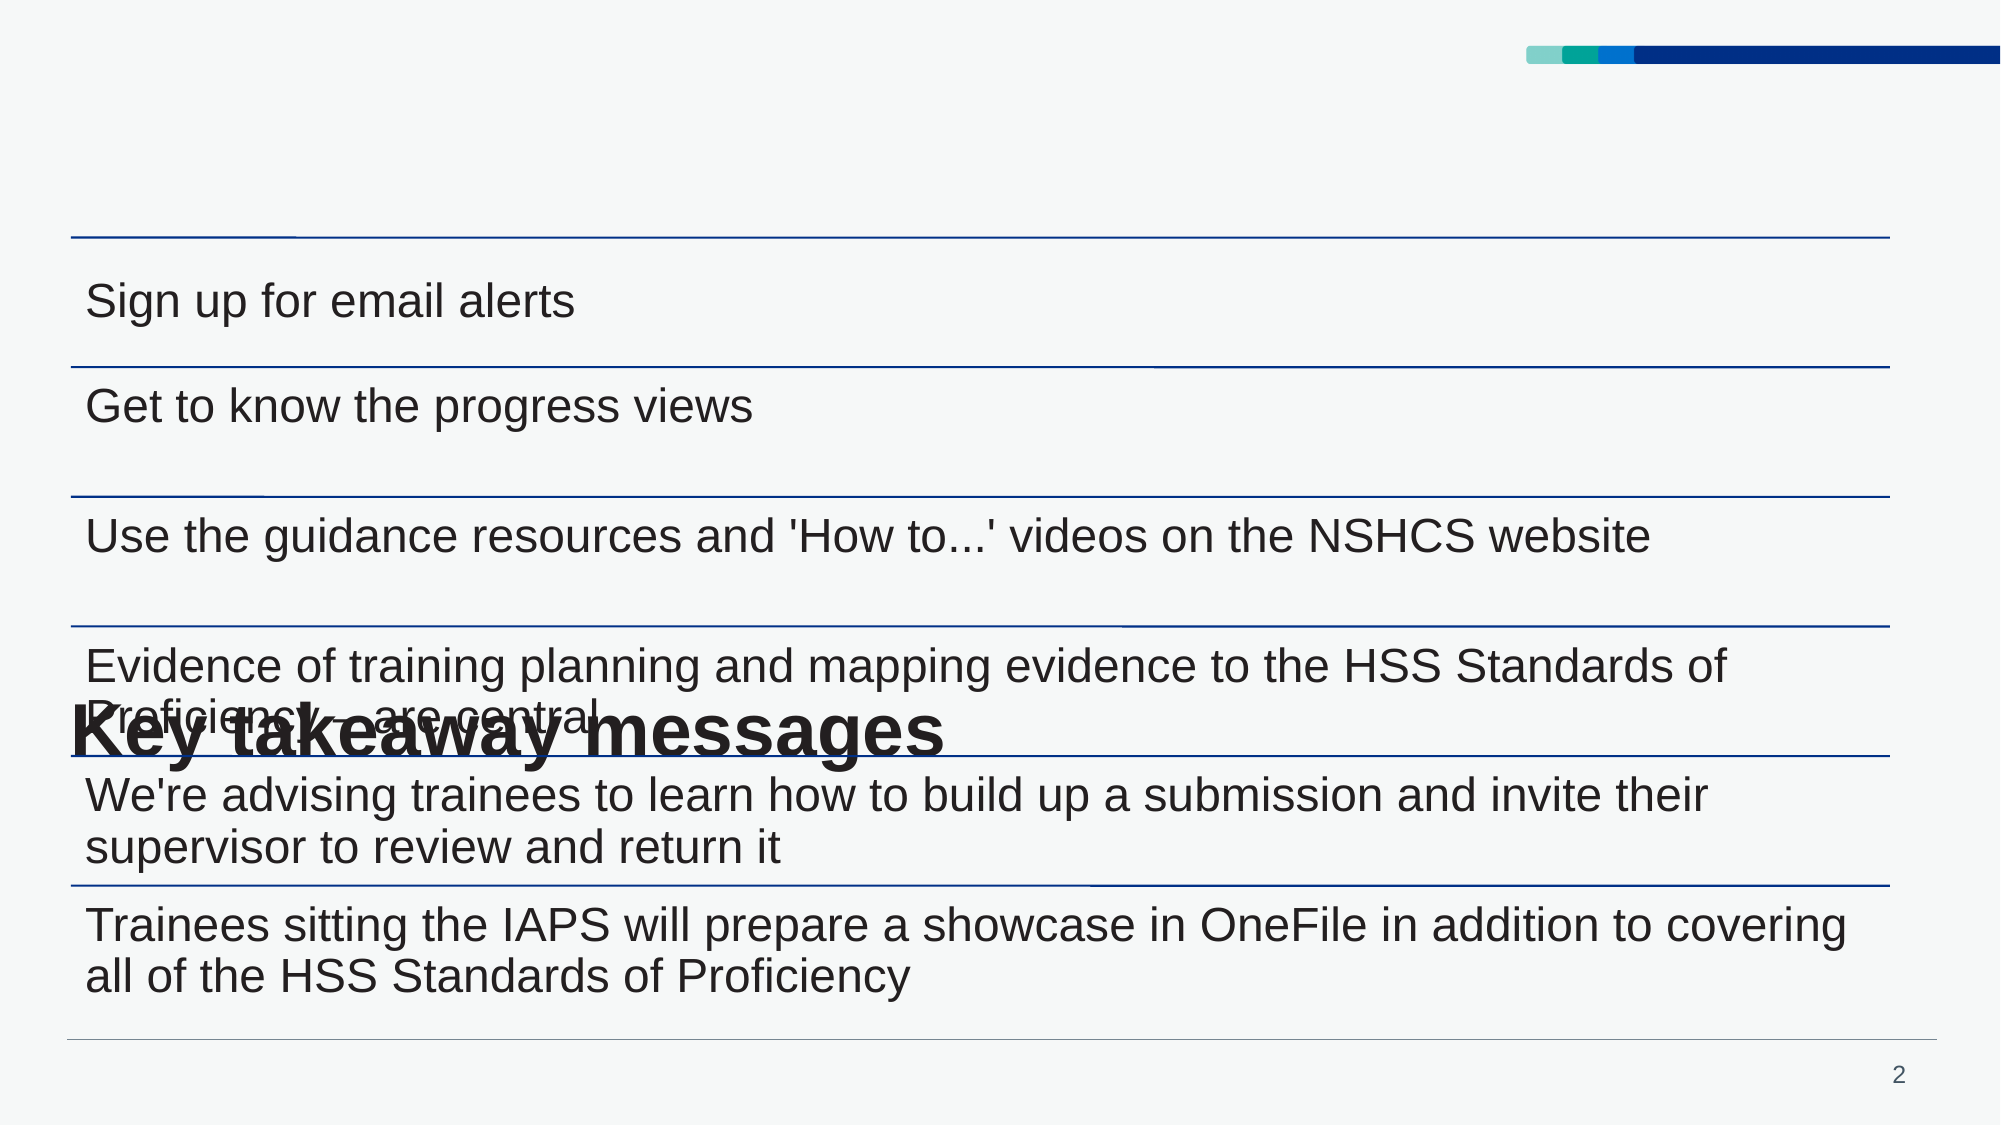

Sign up for email alerts
Get to know the progress views
Use the guidance resources and 'How to...' videos on the NSHCS website
Evidence of training planning and mapping evidence to the HSS Standards of Proficiency – are central
We're advising trainees to learn how to build up a submission and invite their supervisor to review and return it
Trainees sitting the IAPS will prepare a showcase in OneFile in addition to covering all of the HSS Standards of Proficiency
# Key takeaway messages